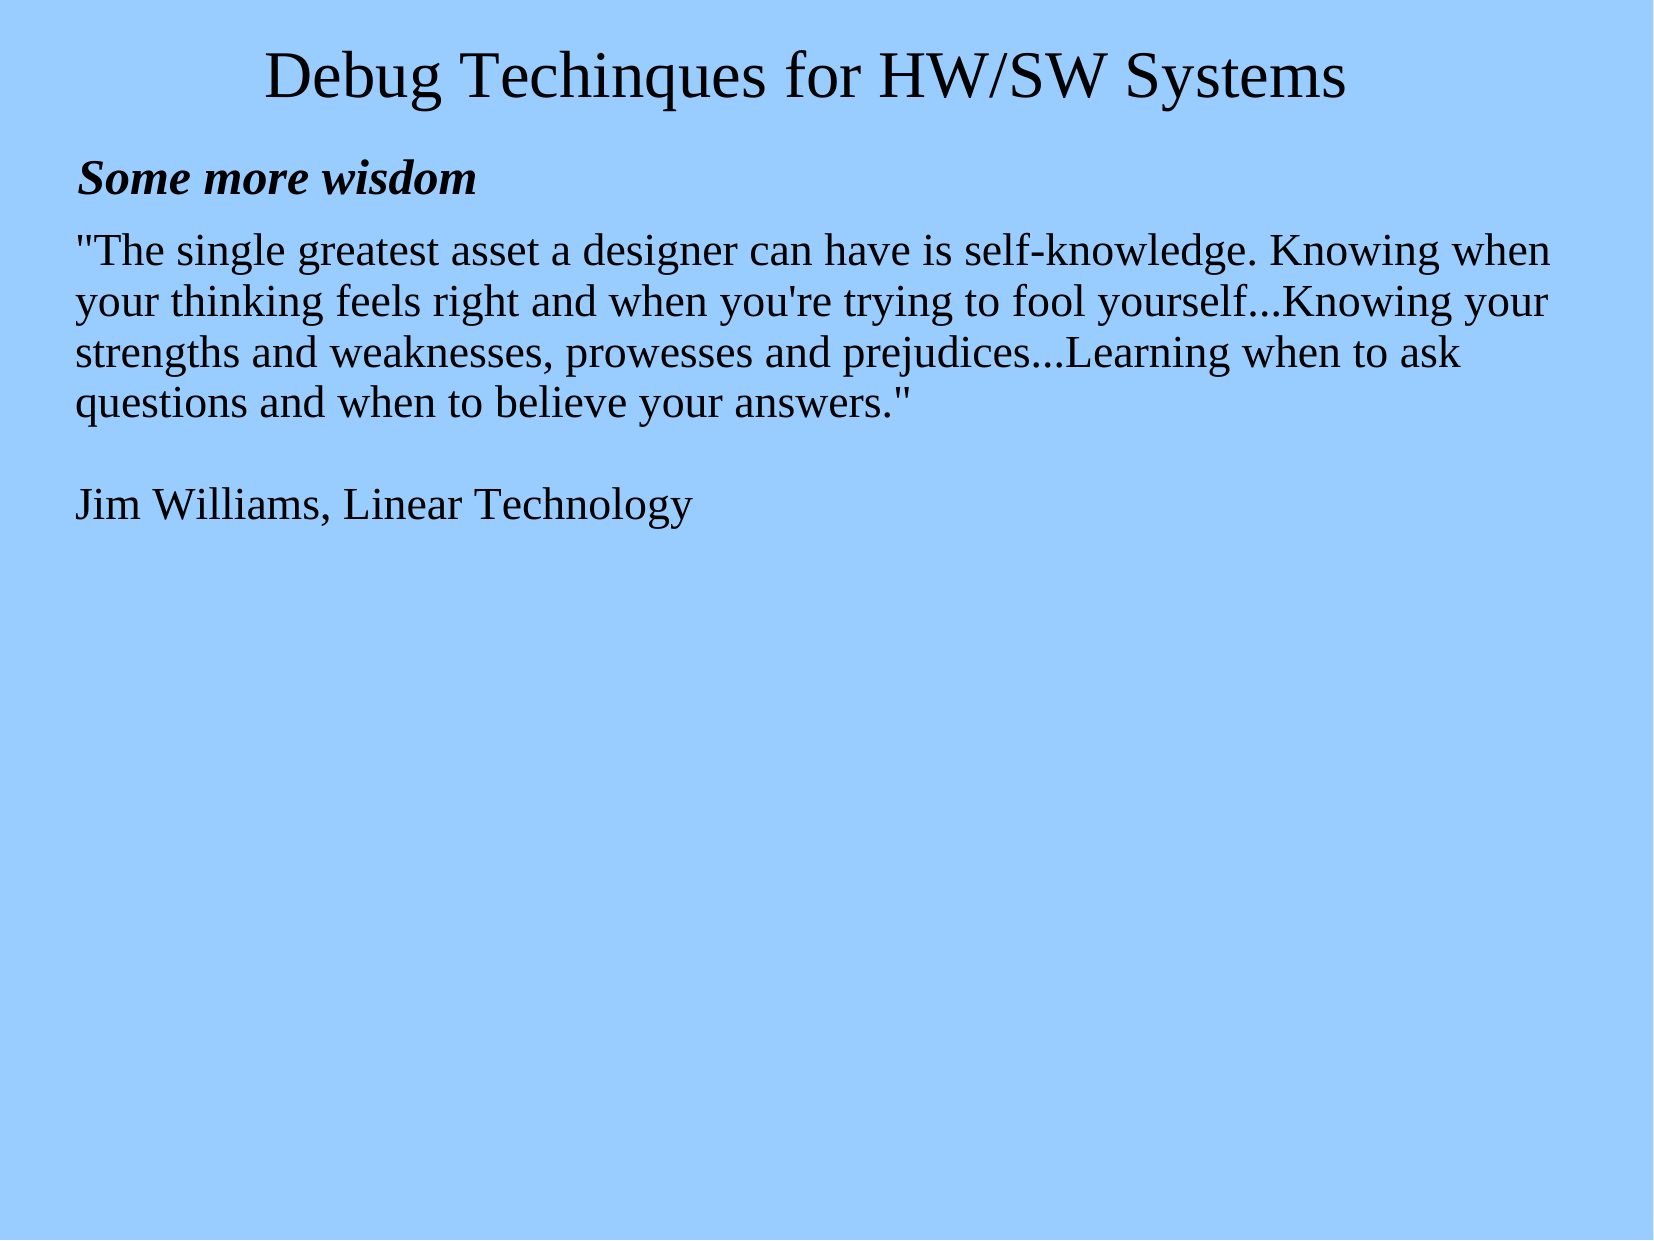

Debug Techinques for HW/SW Systems
Some more wisdom
"The single greatest asset a designer can have is self-knowledge. Knowing when your thinking feels right and when you're trying to fool yourself...Knowing your strengths and weaknesses, prowesses and prejudices...Learning when to ask questions and when to believe your answers."
Jim Williams, Linear Technology